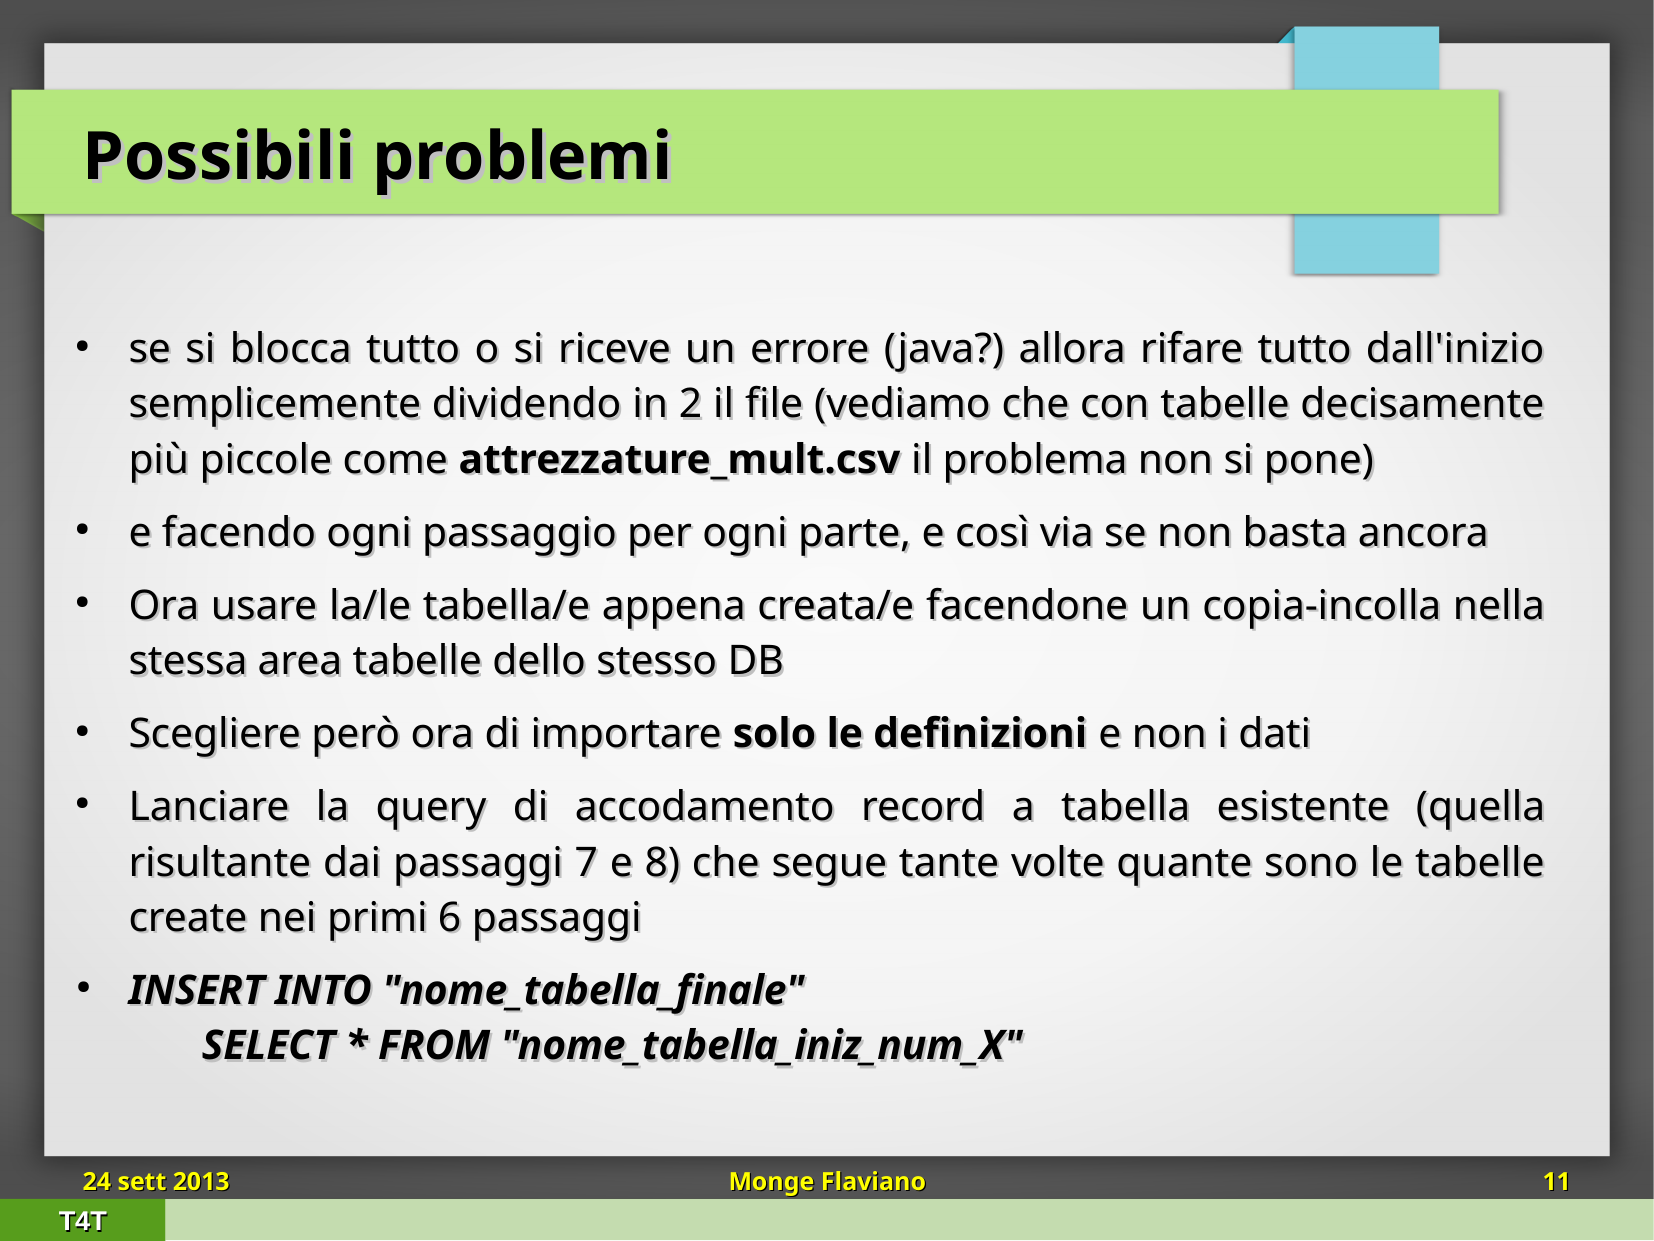

# Possibili problemi
se si blocca tutto o si riceve un errore (java?) allora rifare tutto dall'inizio semplicemente dividendo in 2 il file (vediamo che con tabelle decisamente più piccole come attrezzature_mult.csv il problema non si pone)
e facendo ogni passaggio per ogni parte, e così via se non basta ancora
Ora usare la/le tabella/e appena creata/e facendone un copia-incolla nella stessa area tabelle dello stesso DB
Scegliere però ora di importare solo le definizioni e non i dati
Lanciare la query di accodamento record a tabella esistente (quella risultante dai passaggi 7 e 8) che segue tante volte quante sono le tabelle create nei primi 6 passaggi
INSERT INTO "nome_tabella_finale"
 SELECT * FROM "nome_tabella_iniz_num_X"
24 sett 2013
Monge Flaviano
11